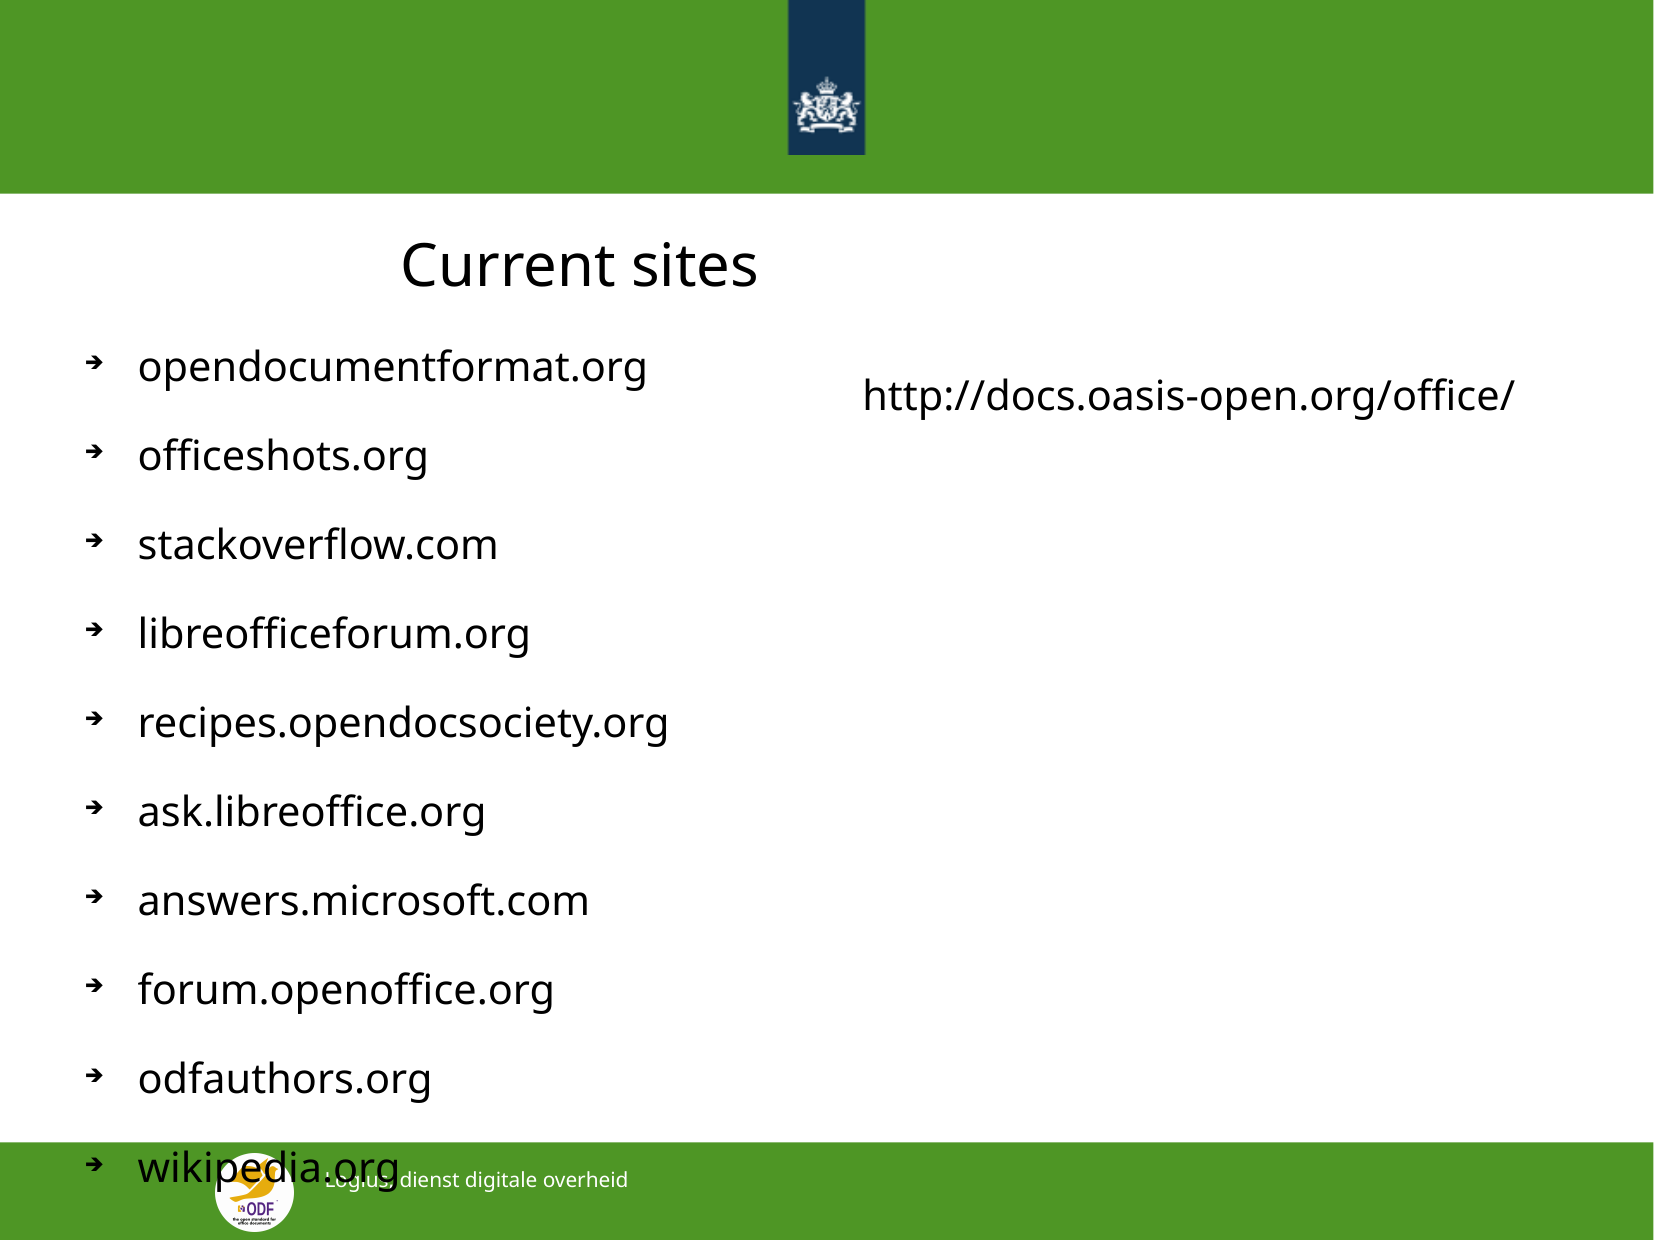

# Current sites
opendocumentformat.org
officeshots.org
stackoverflow.com
libreofficeforum.org
recipes.opendocsociety.org
ask.libreoffice.org
answers.microsoft.com
forum.openoffice.org
odfauthors.org
wikipedia.org
http://docs.oasis-open.org/office/